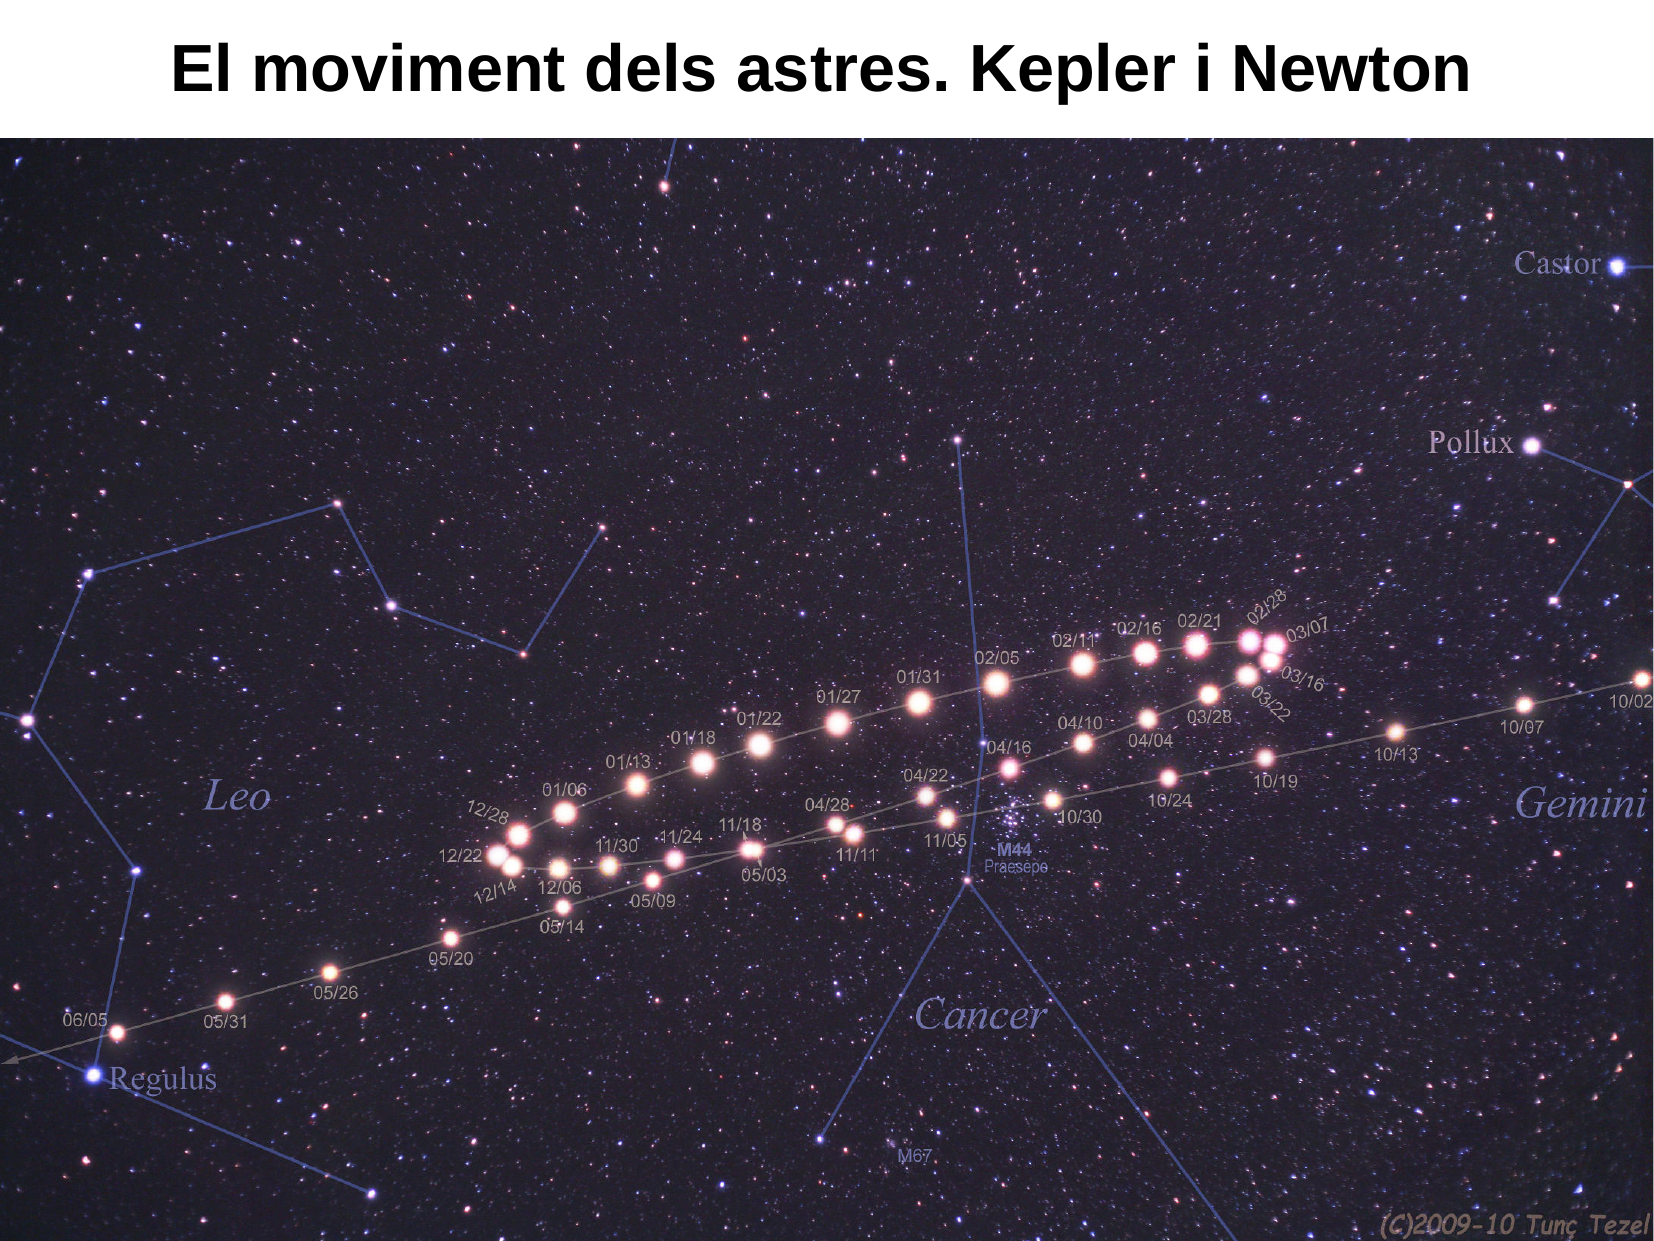

El moviment dels astres. Kepler i Newton